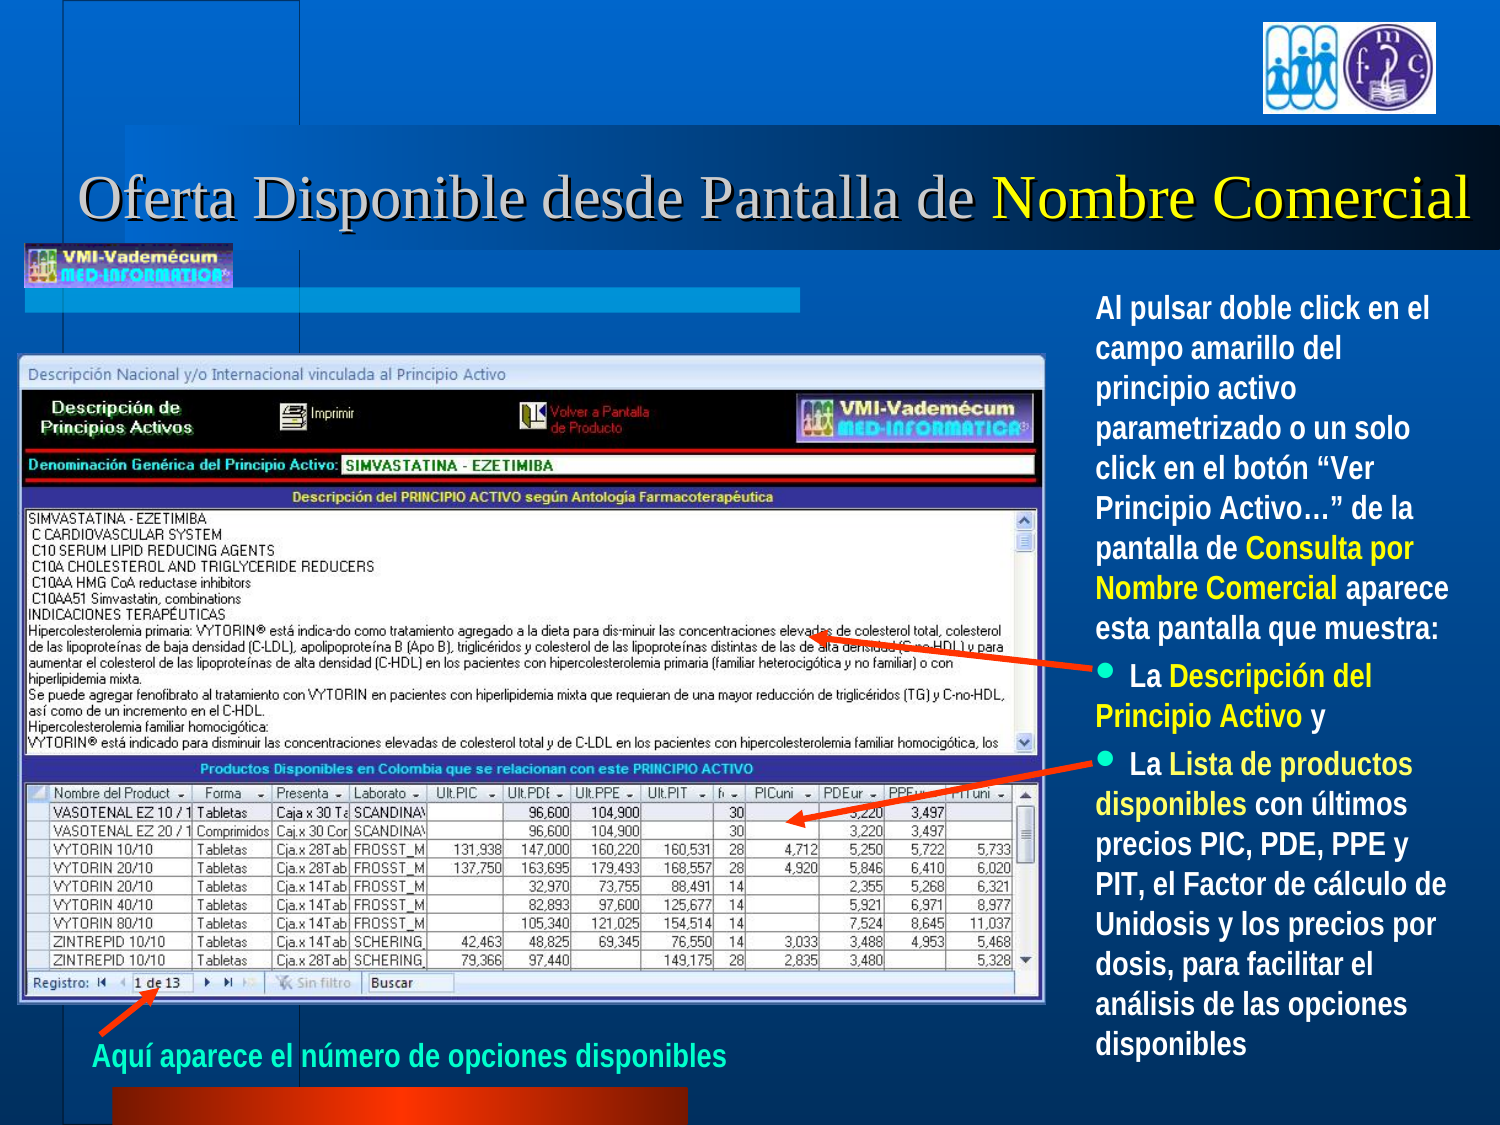

Oferta Disponible desde Pantalla de Nombre Comercial
Al pulsar doble click en el campo amarillo del principio activo parametrizado o un solo click en el botón “Ver Principio Activo…” de la pantalla de Consulta por Nombre Comercial aparece esta pantalla que muestra:
 La Descripción del Principio Activo y
 La Lista de productos disponibles con últimos precios PIC, PDE, PPE y PIT, el Factor de cálculo de Unidosis y los precios por dosis, para facilitar el análisis de las opciones disponibles
Aquí aparece el número de opciones disponibles